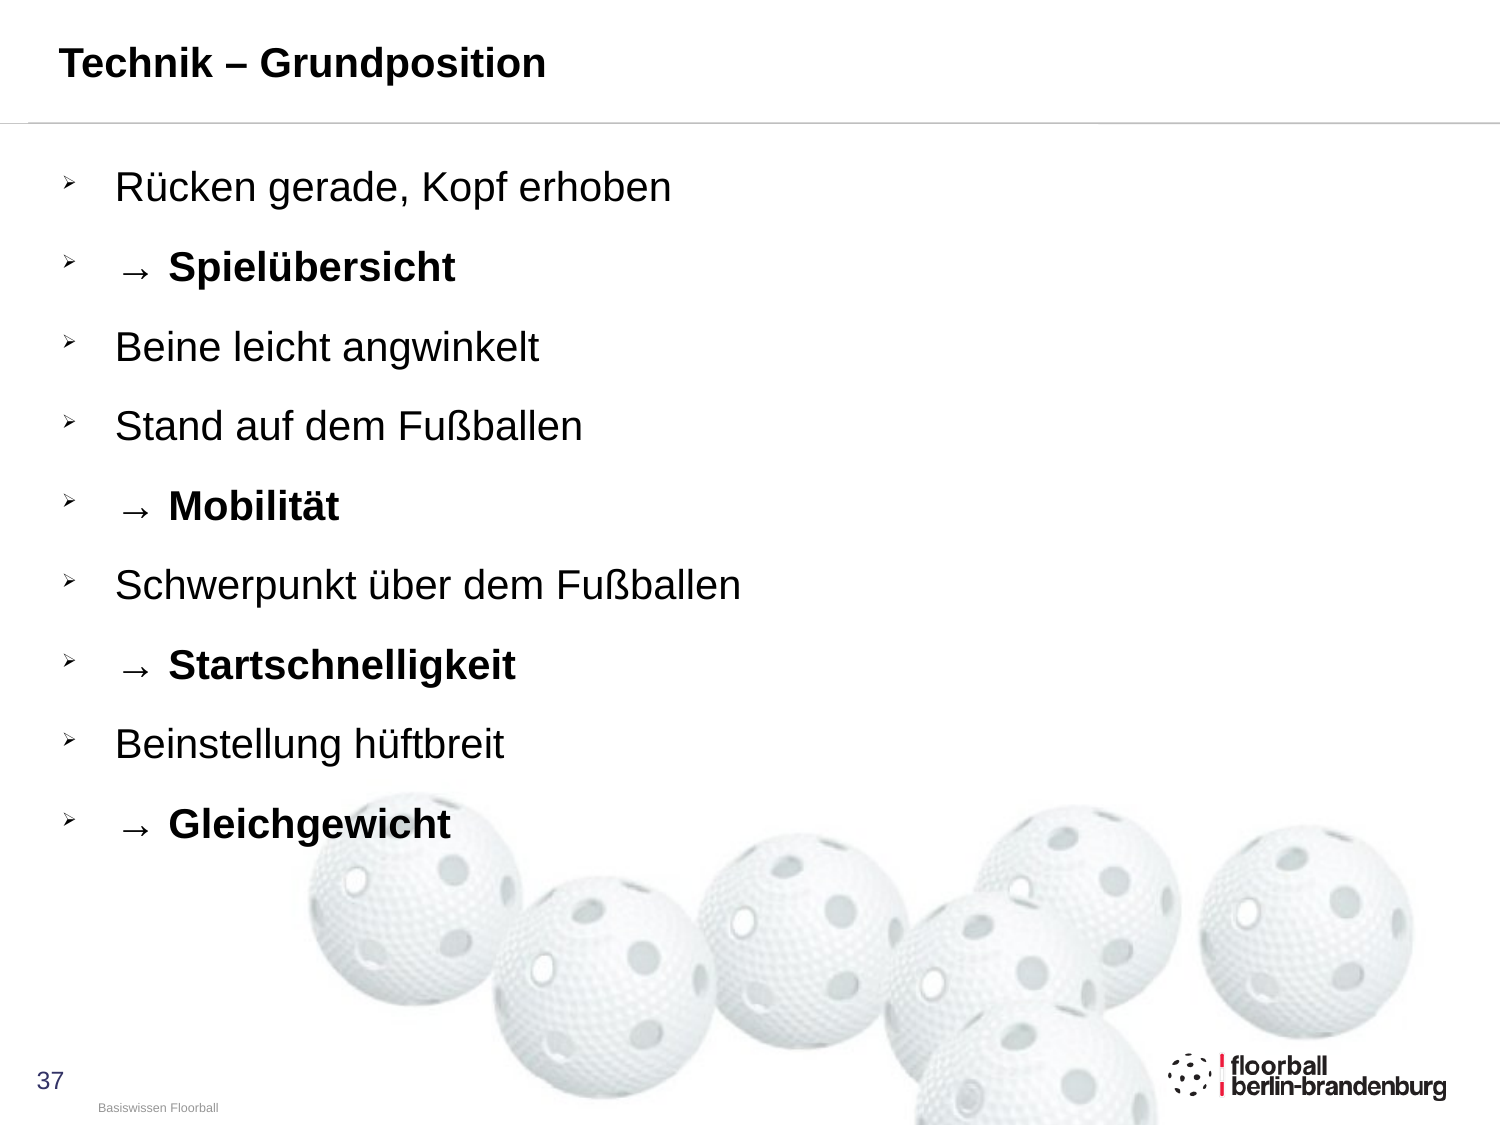

Technik – Grundposition
Rücken gerade, Kopf erhoben
→ Spielübersicht
Beine leicht angwinkelt
Stand auf dem Fußballen
→ Mobilität
Schwerpunkt über dem Fußballen
→ Startschnelligkeit
Beinstellung hüftbreit
→ Gleichgewicht